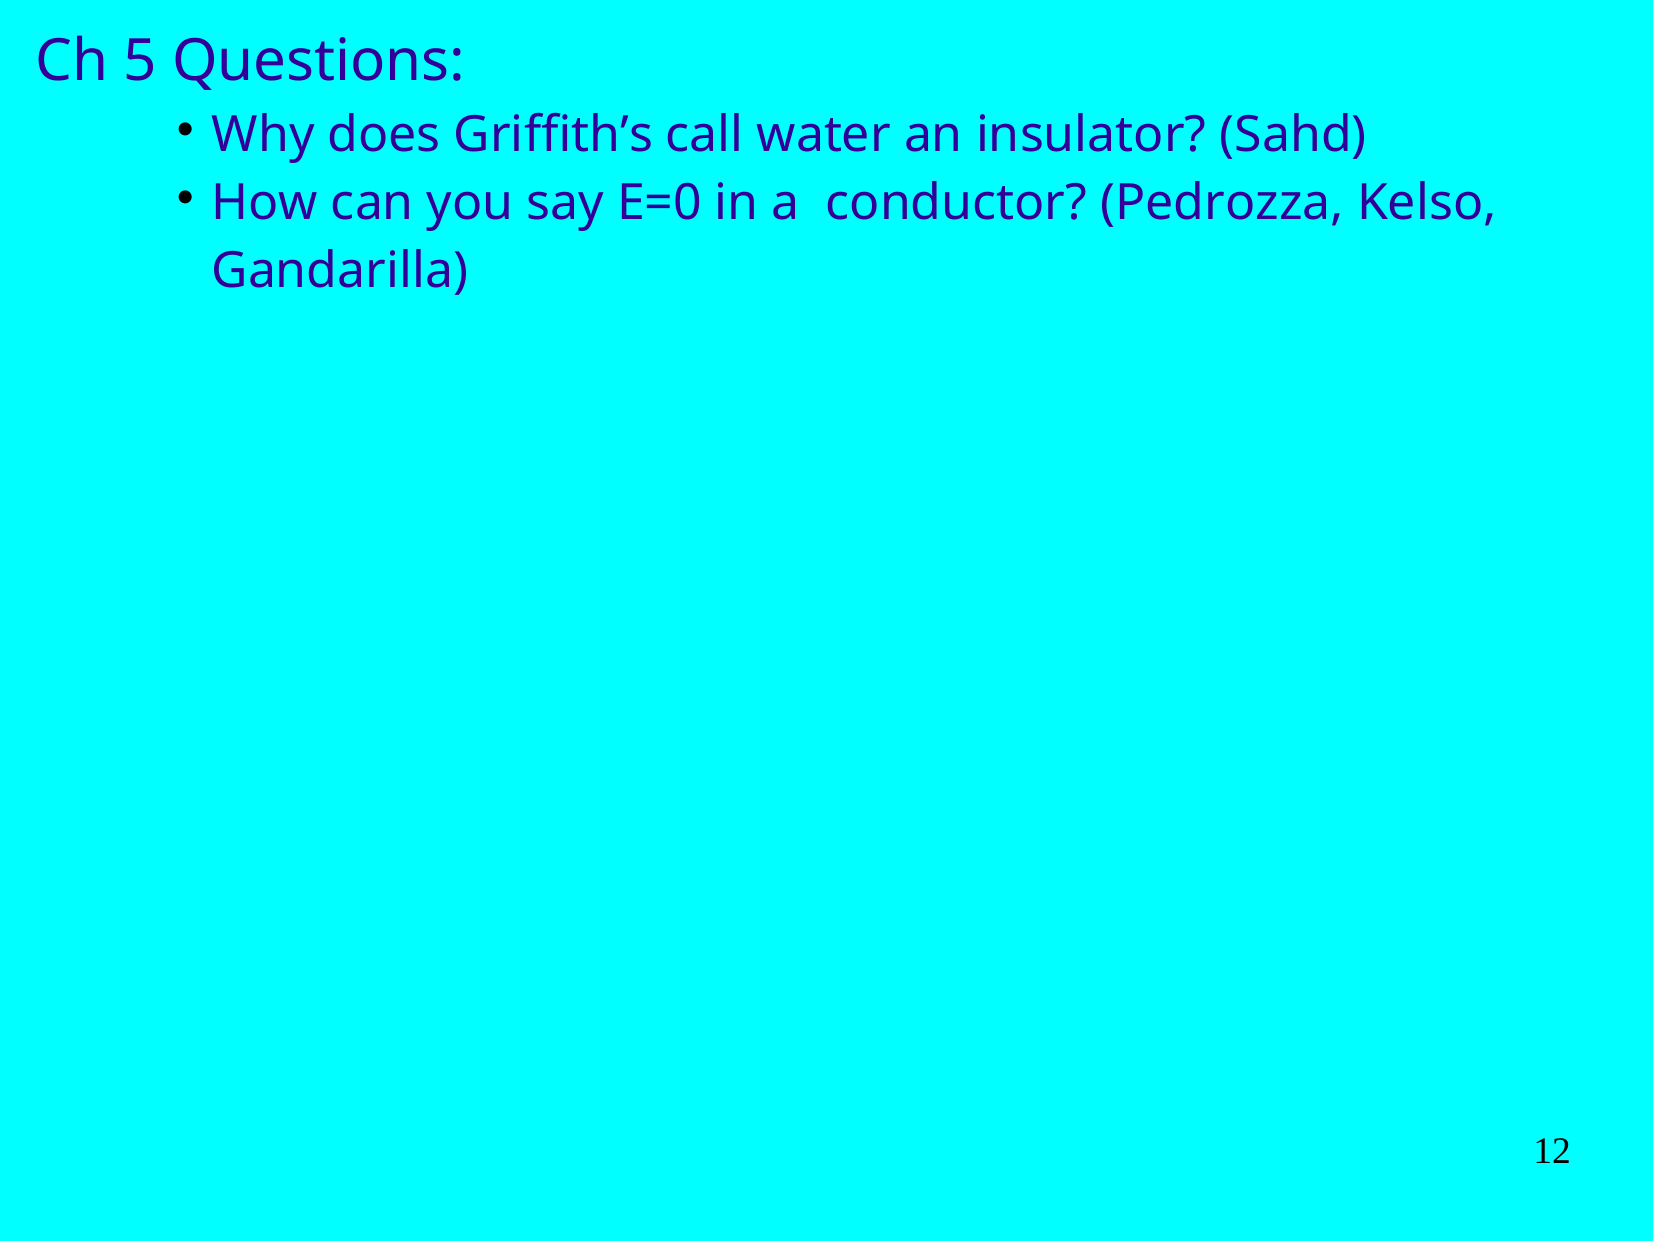

Ch 5 Questions:
Why does Griffith’s call water an insulator? (Sahd)
How can you say E=0 in a conductor? (Pedrozza, Kelso, Gandarilla)
12